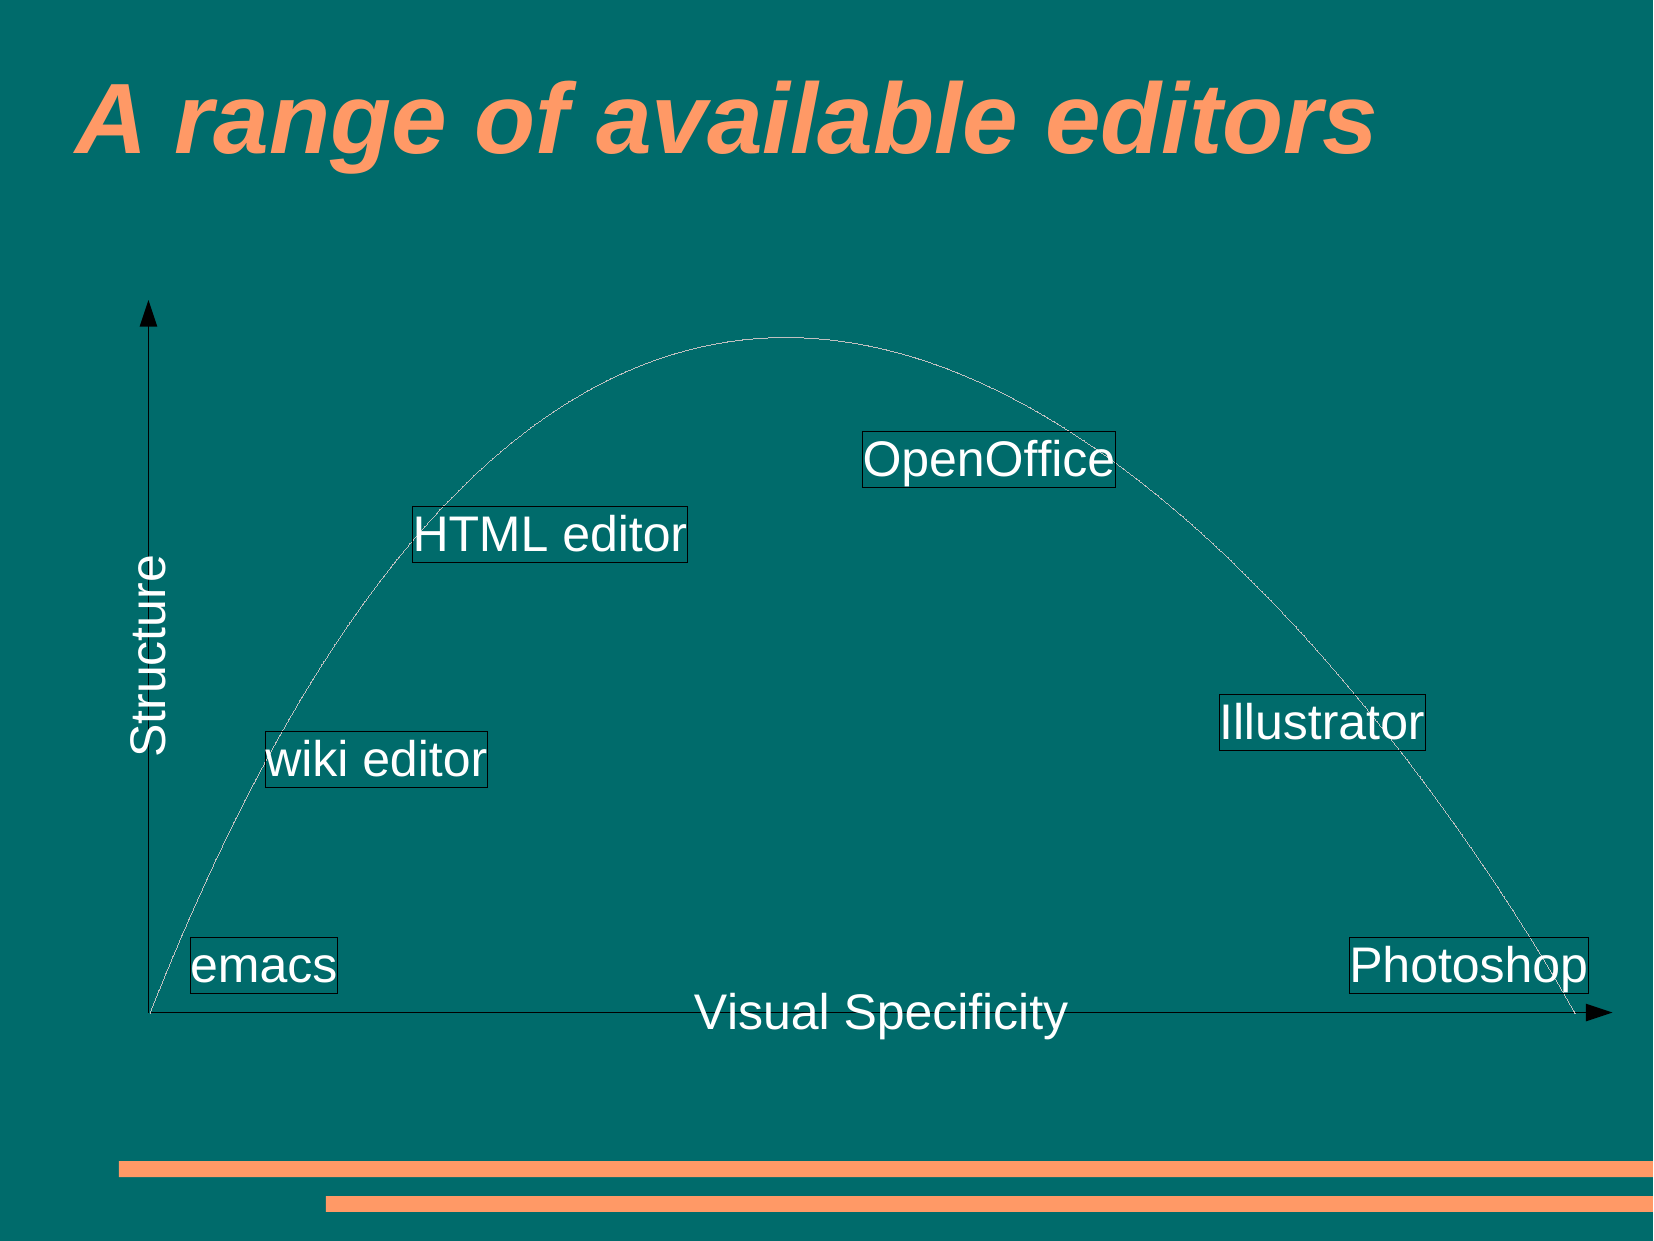

# A range of available editors
Structure
OpenOffice
HTML editor
Illustrator
wiki editor
emacs
Photoshop
Visual Specificity